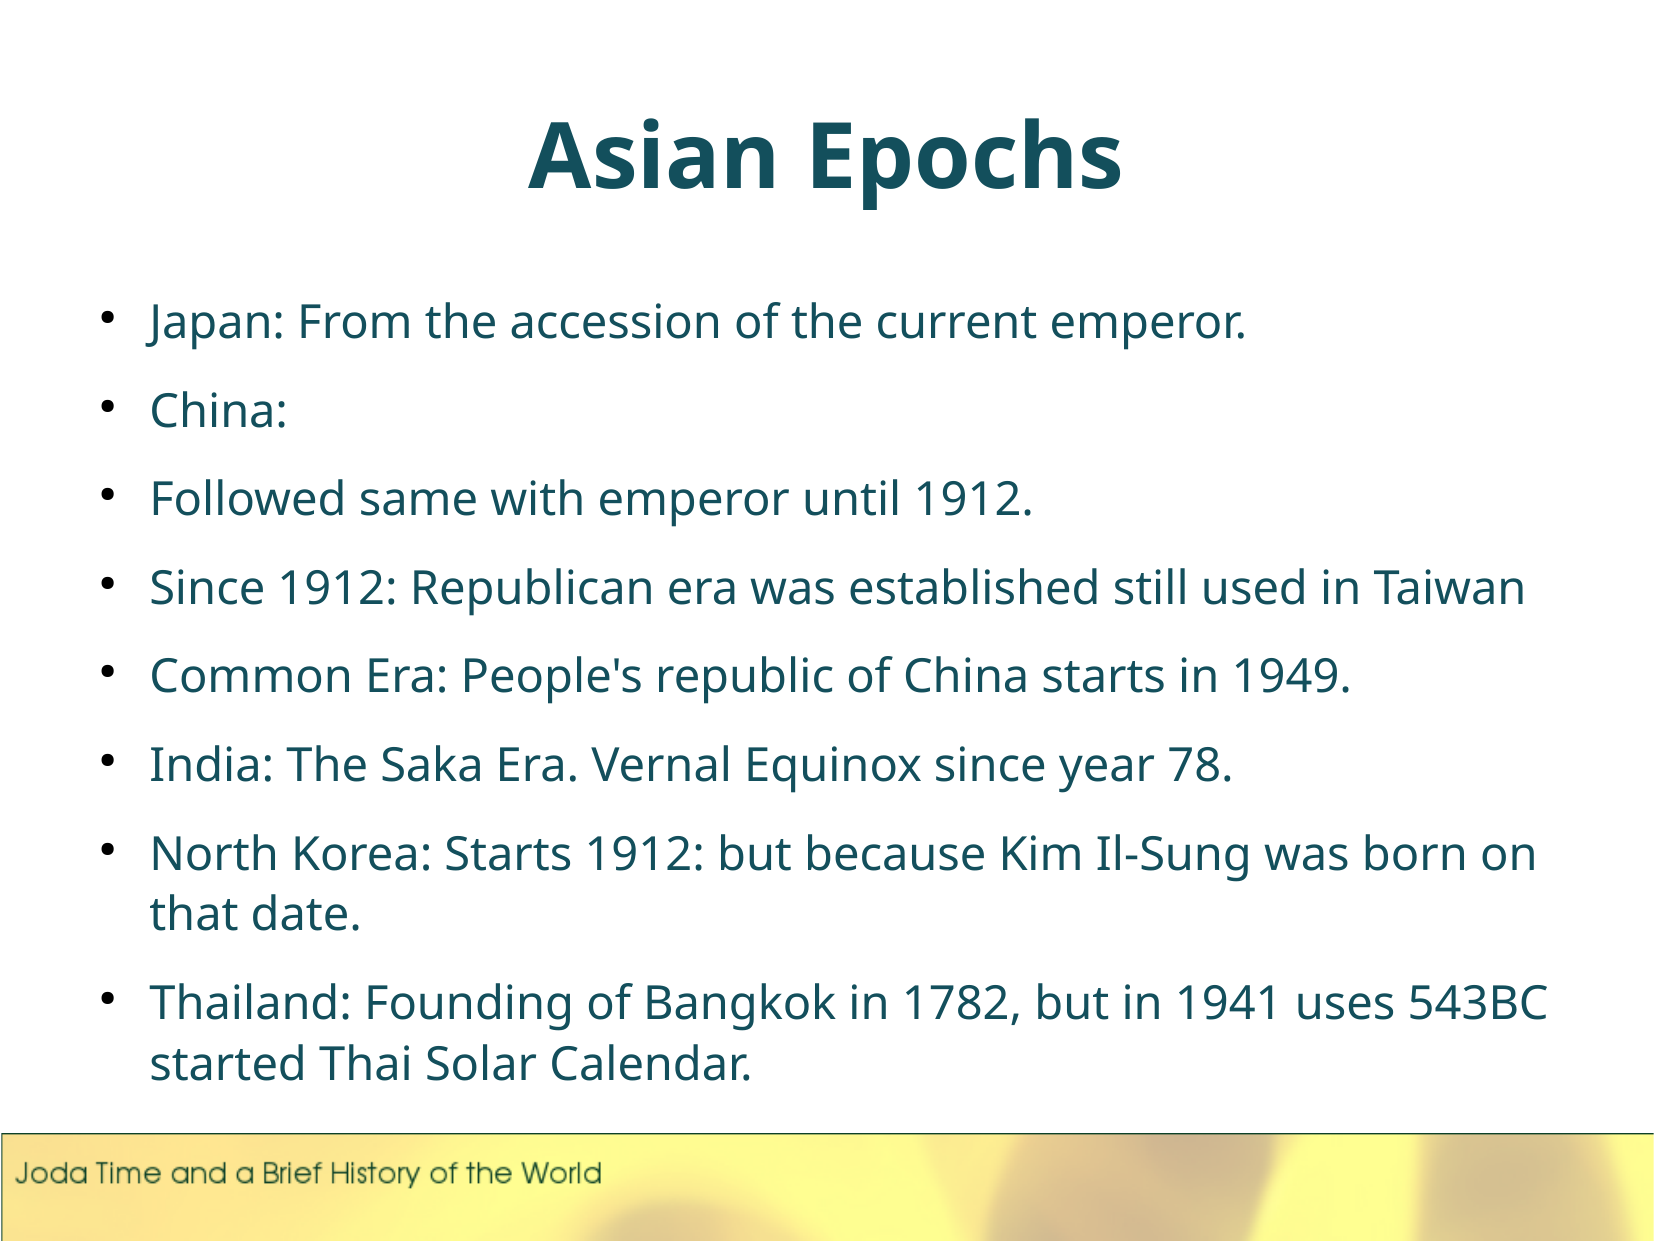

# Asian Epochs
Japan: From the accession of the current emperor.
China:
Followed same with emperor until 1912.
Since 1912: Republican era was established still used in Taiwan
Common Era: People's republic of China starts in 1949.
India: The Saka Era. Vernal Equinox since year 78.
North Korea: Starts 1912: but because Kim Il-Sung was born on that date.
Thailand: Founding of Bangkok in 1782, but in 1941 uses 543BC started Thai Solar Calendar.